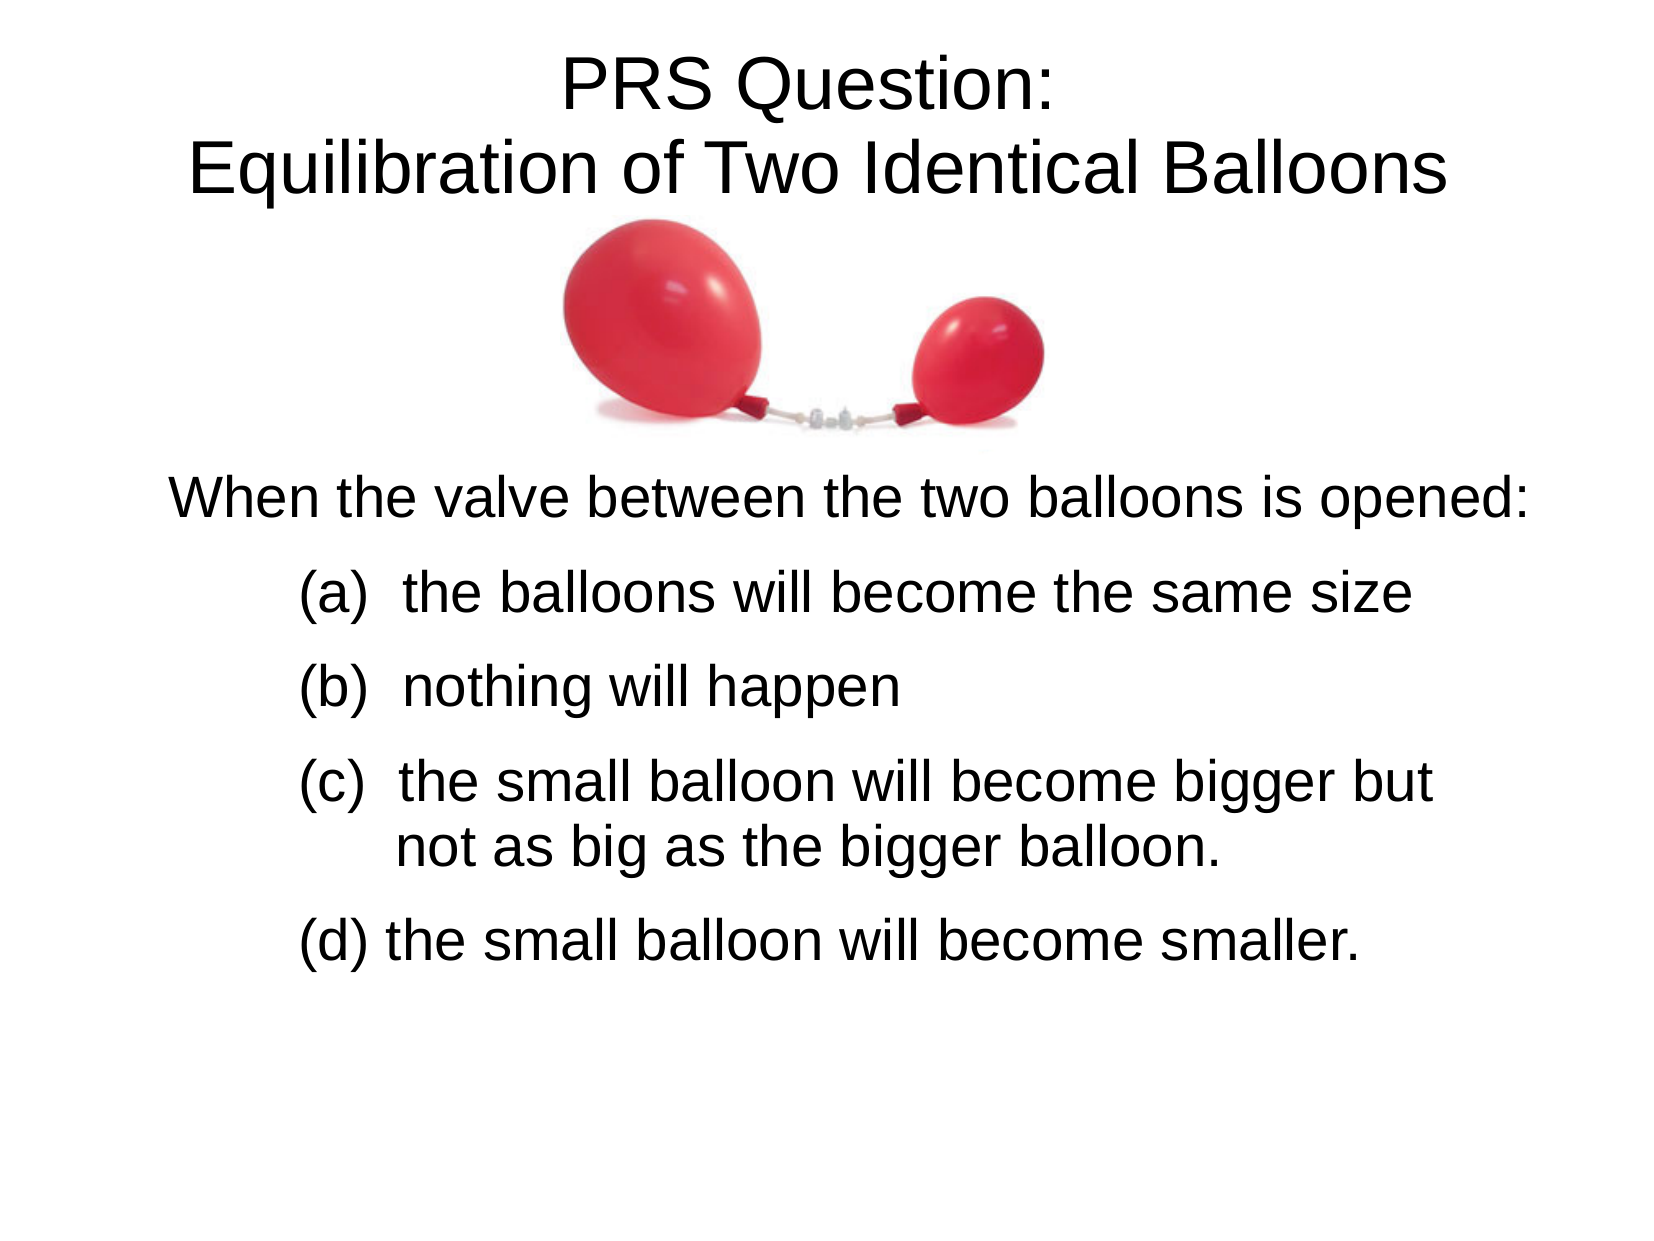

# PRS Question: Equilibration of Two Identical Balloons
When the valve between the two balloons is opened:
 (a) the balloons will become the same size
 (b) nothing will happen
 (c) the small balloon will become bigger but not as big as the bigger balloon.
 (d) the small balloon will become smaller.